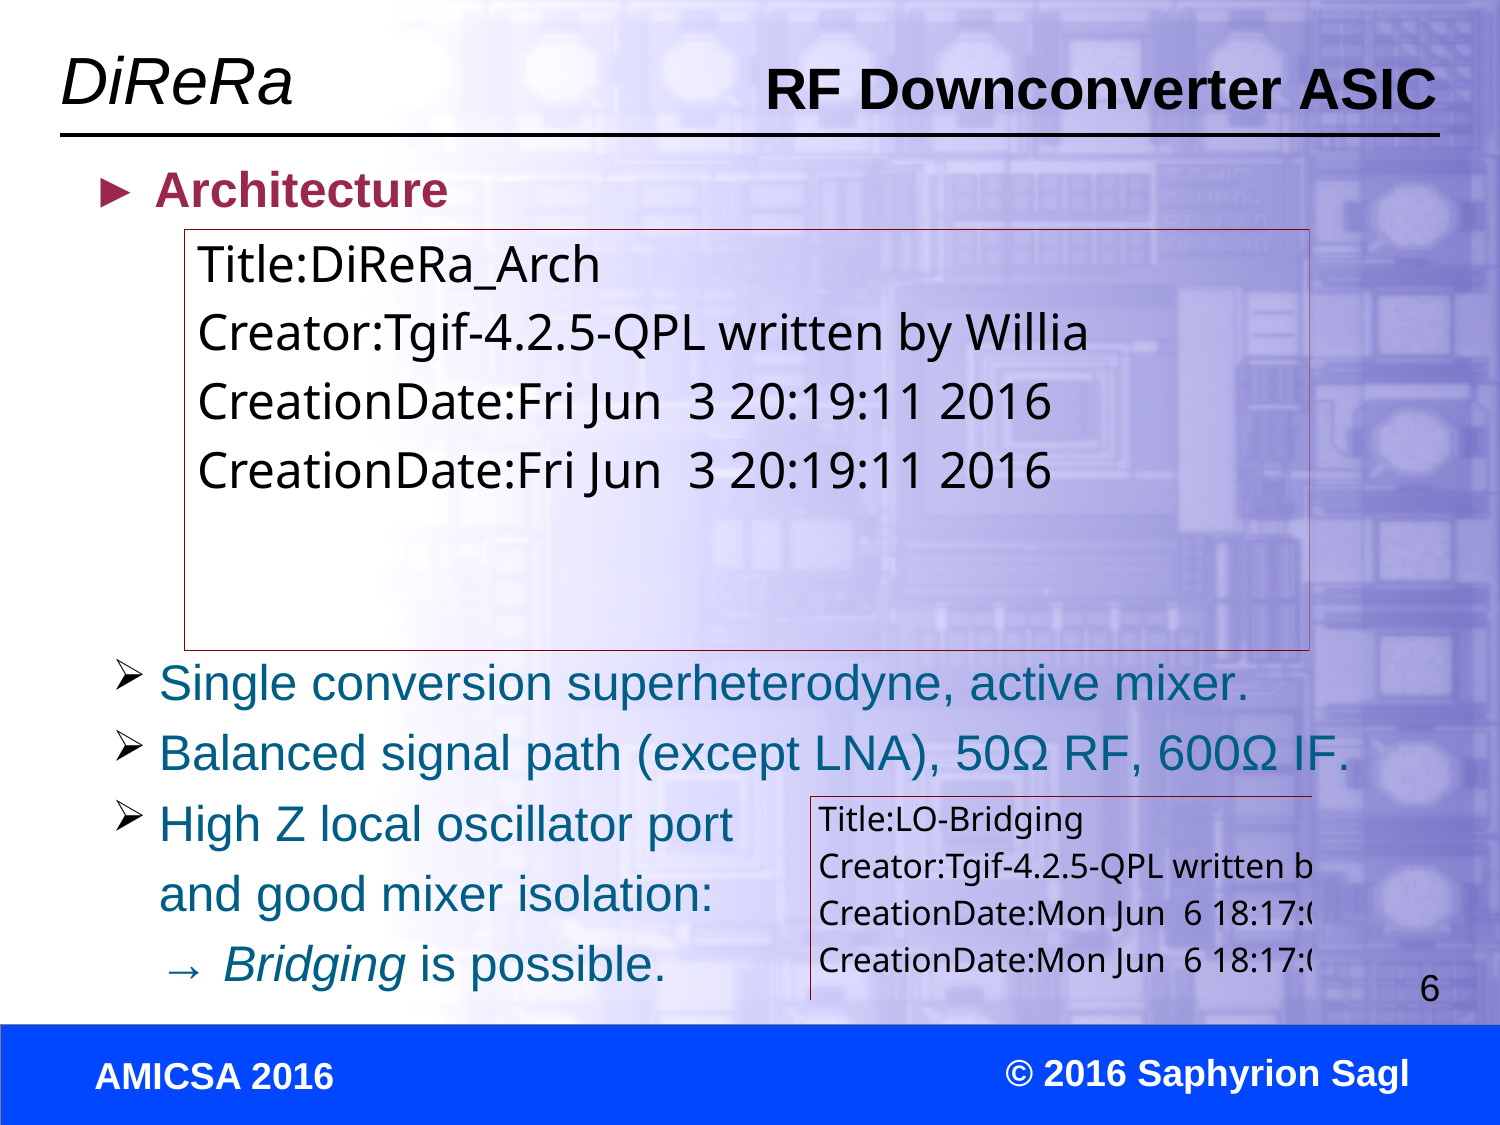

RF Downconverter ASIC
► Architecture
Single conversion superheterodyne, active mixer.
Balanced signal path (except LNA), 50Ω RF, 600Ω IF.
High Z local oscillator port
and good mixer isolation:
→ Bridging is possible.
6
AMICSA 2016